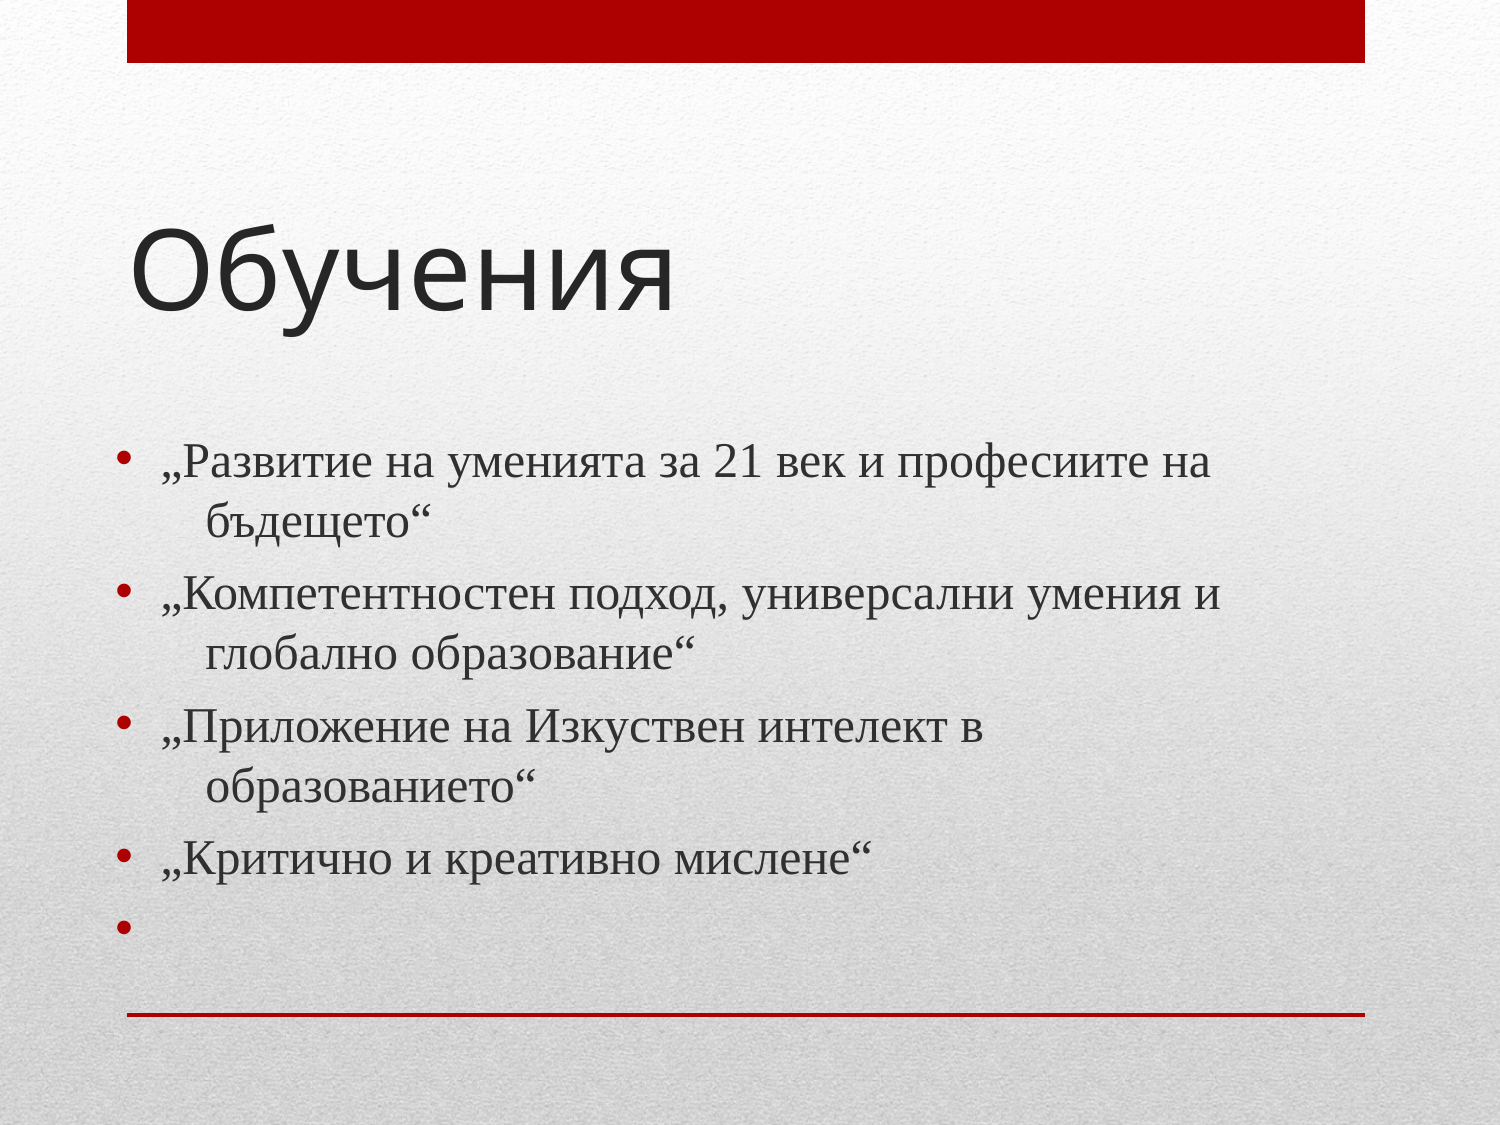

# Обучения
„Развитие на уменията за 21 век и професиите на бъдещето“
„Компетентностен подход, универсални умения и глобално образование“
„Приложение на Изкуствен интелект в образованието“
„Критично и креативно мислене“